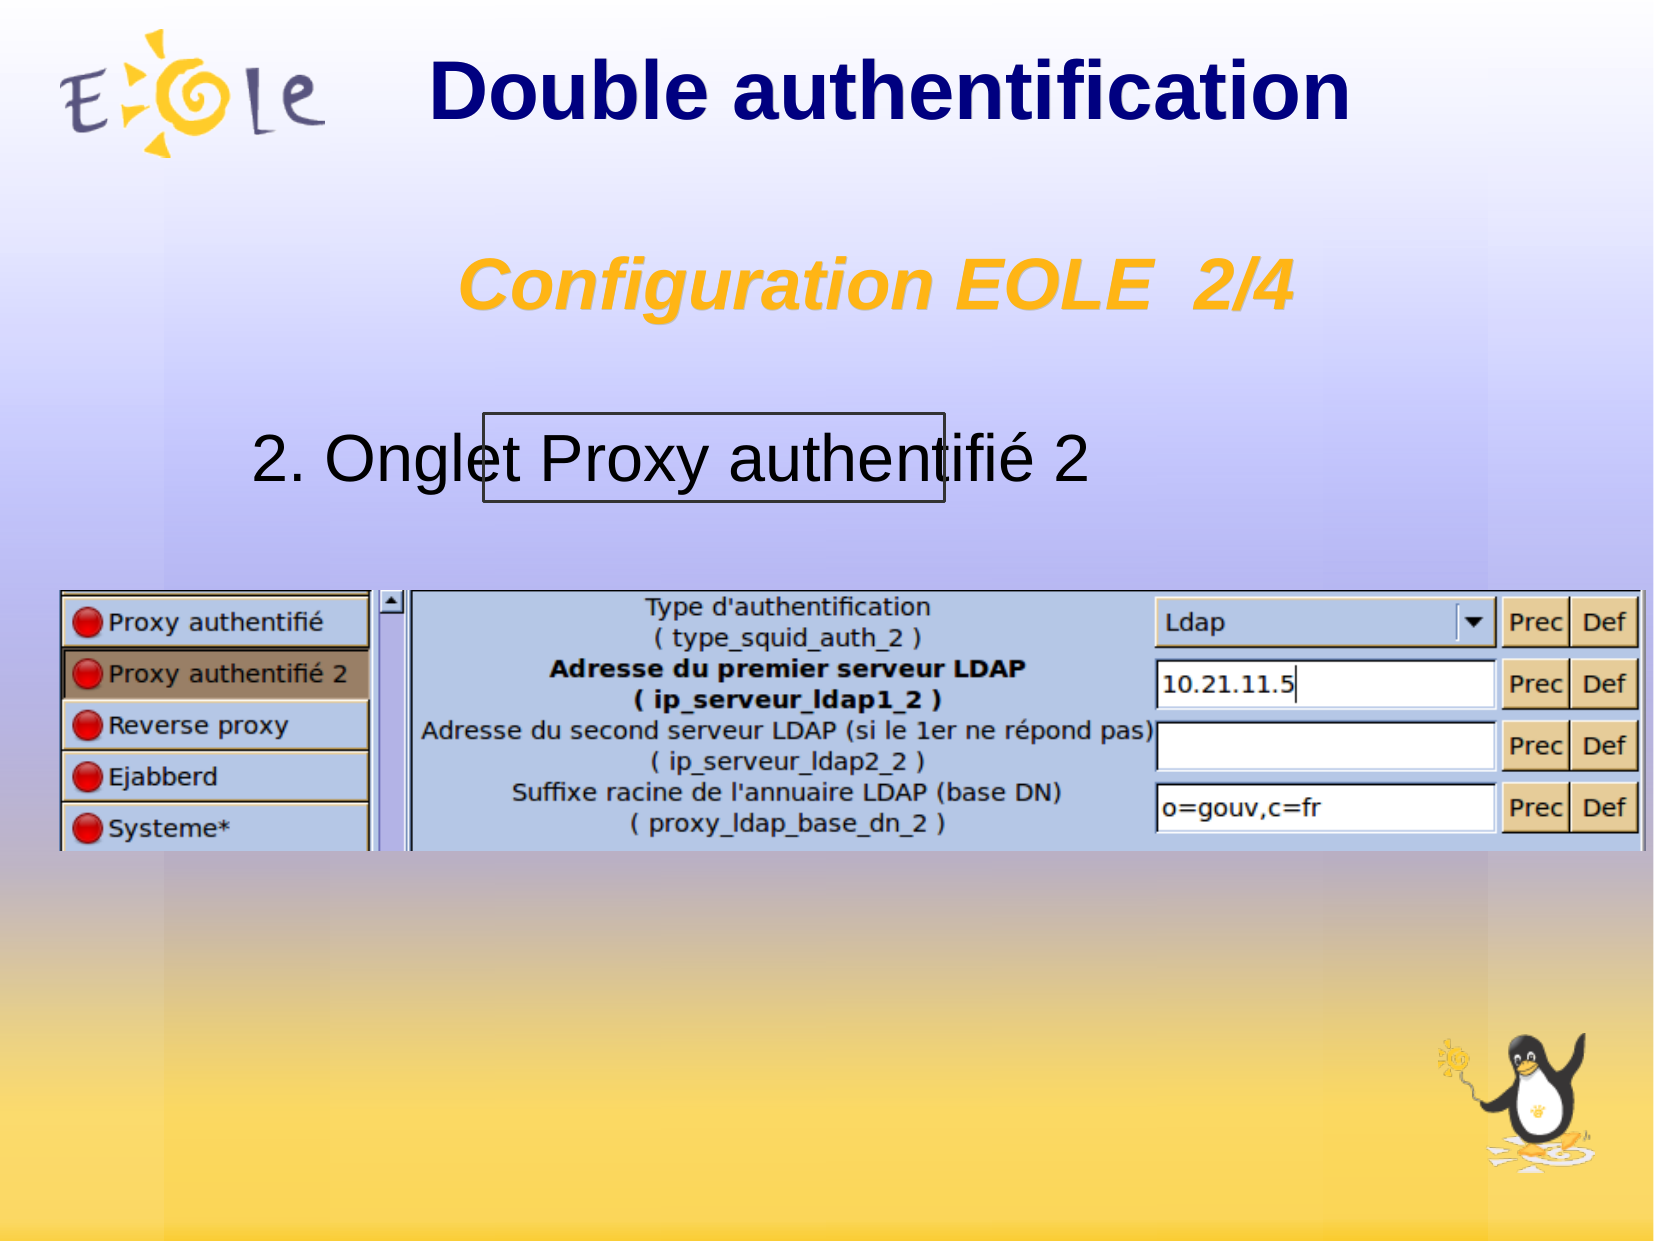

Double authentification
Configuration EOLE 2/4
2. Onglet Proxy authentifié 2